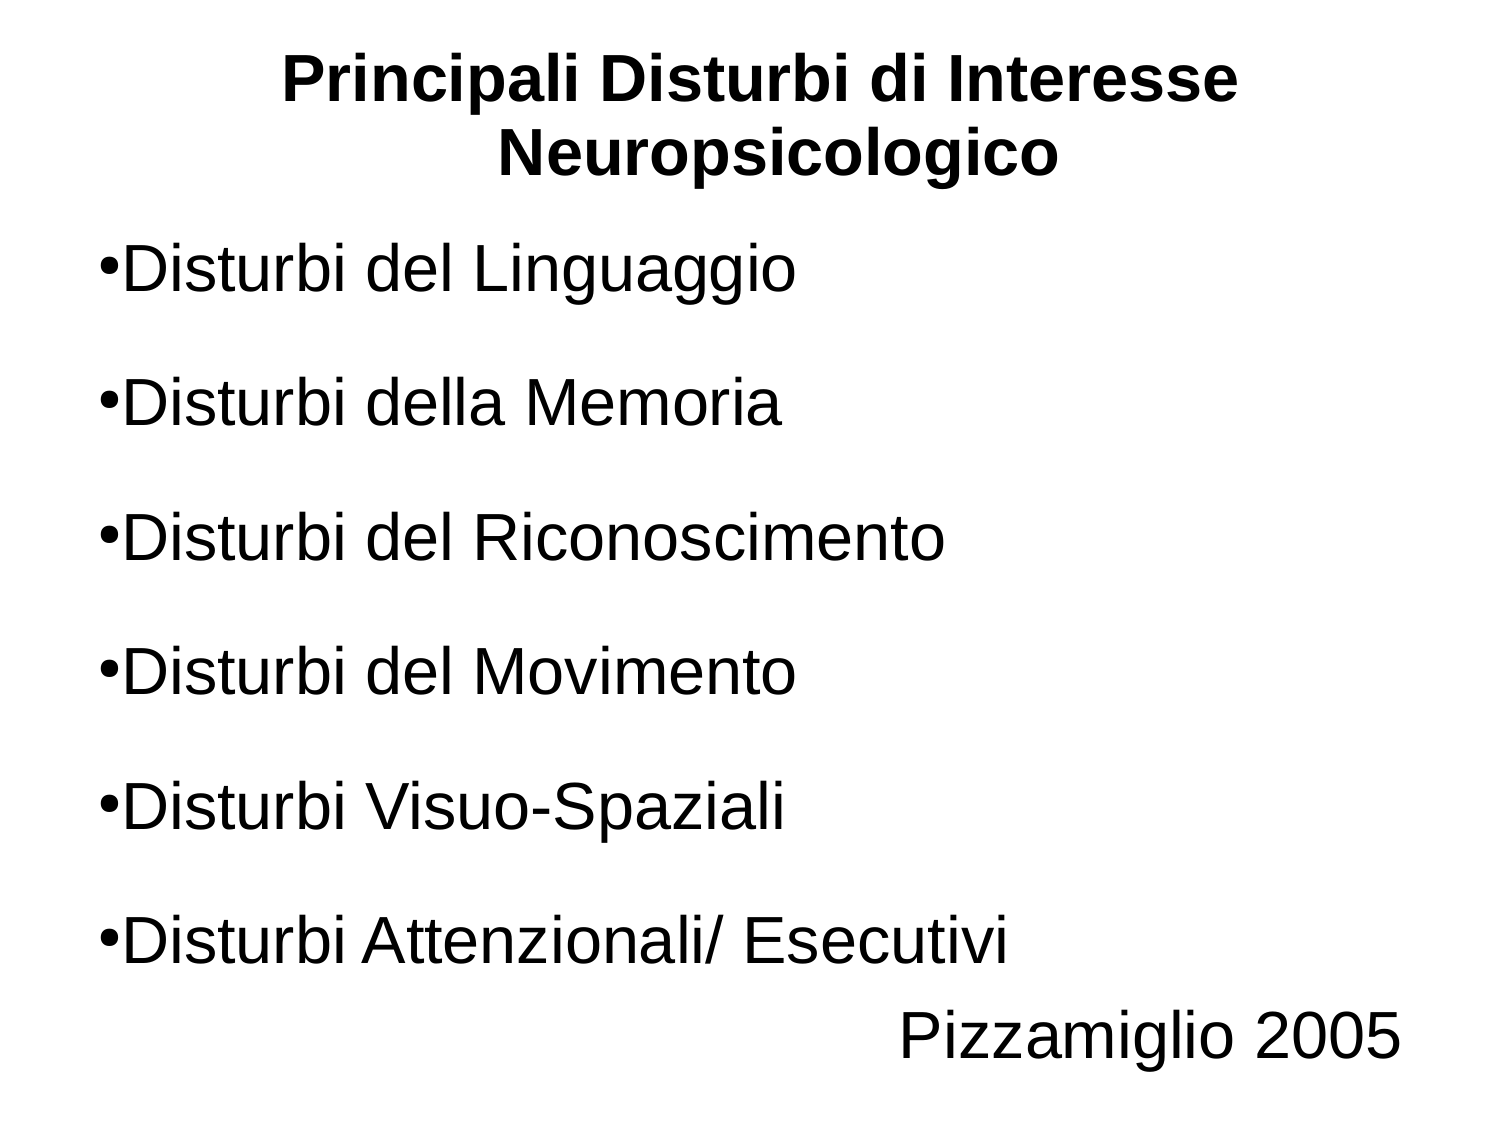

# Principali Disturbi di Interesse Neuropsicologico
Disturbi del Linguaggio
Disturbi della Memoria
Disturbi del Riconoscimento
Disturbi del Movimento
Disturbi Visuo-Spaziali
Disturbi Attenzionali/ Esecutivi
 Pizzamiglio 2005